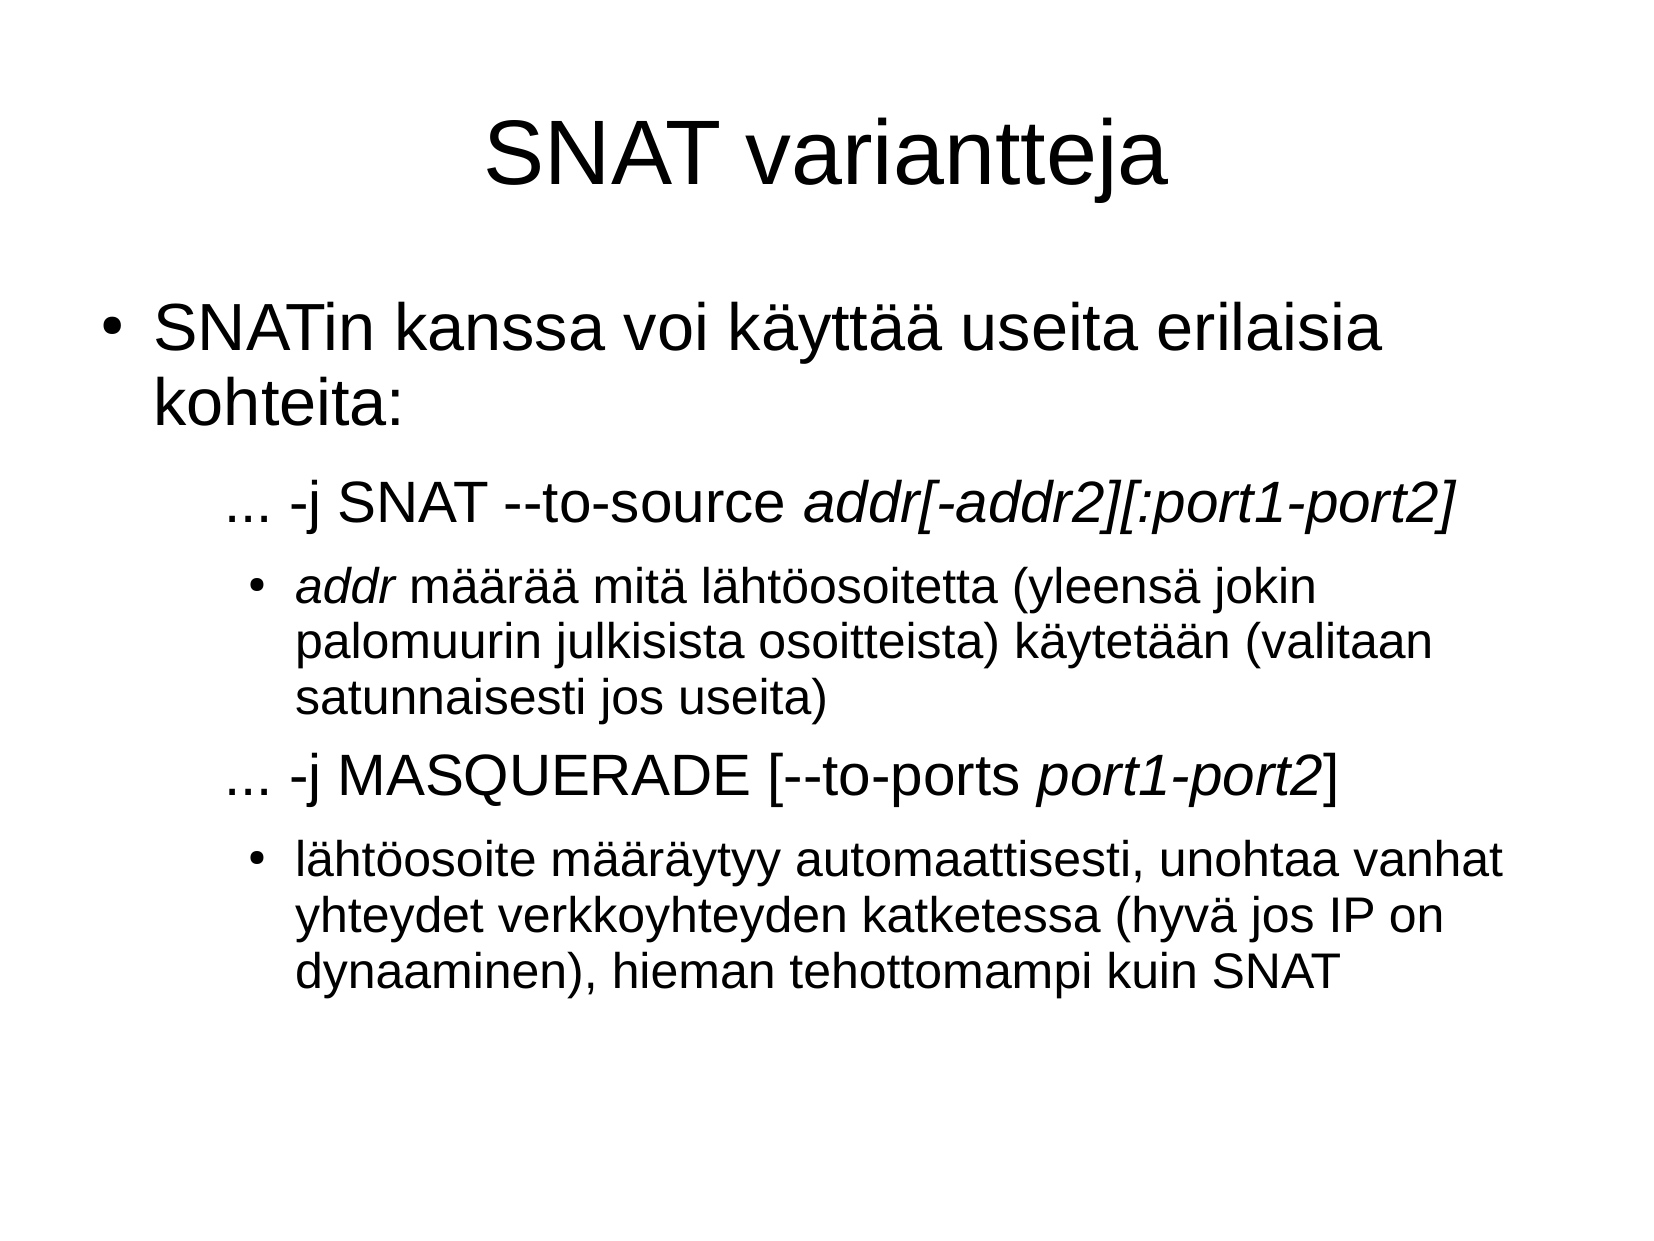

# SNAT variantteja
SNATin kanssa voi käyttää useita erilaisia kohteita:
... -j SNAT --to-source addr[-addr2][:port1-port2]
addr määrää mitä lähtöosoitetta (yleensä jokin palomuurin julkisista osoitteista) käytetään (valitaan satunnaisesti jos useita)
... -j MASQUERADE [--to-ports port1-port2]
lähtöosoite määräytyy automaattisesti, unohtaa vanhat yhteydet verkkoyhteyden katketessa (hyvä jos IP on dynaaminen), hieman tehottomampi kuin SNAT